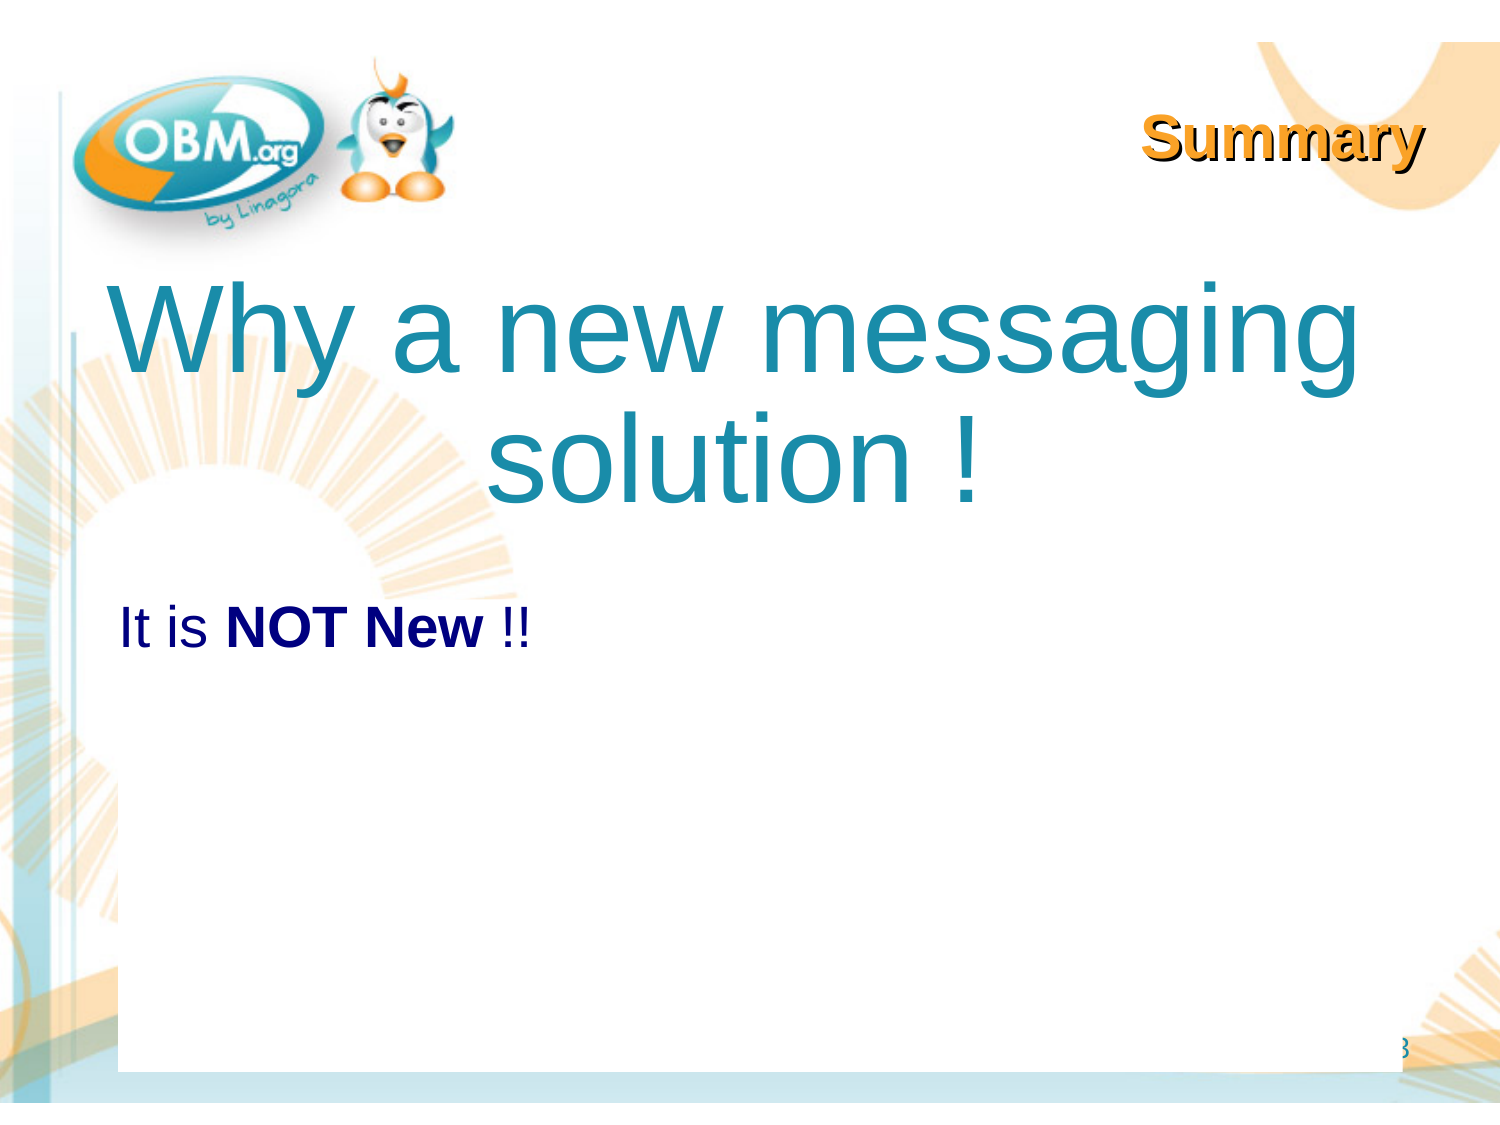

# Summary
Why a new messaging
solution !
It is NOT New !!
3